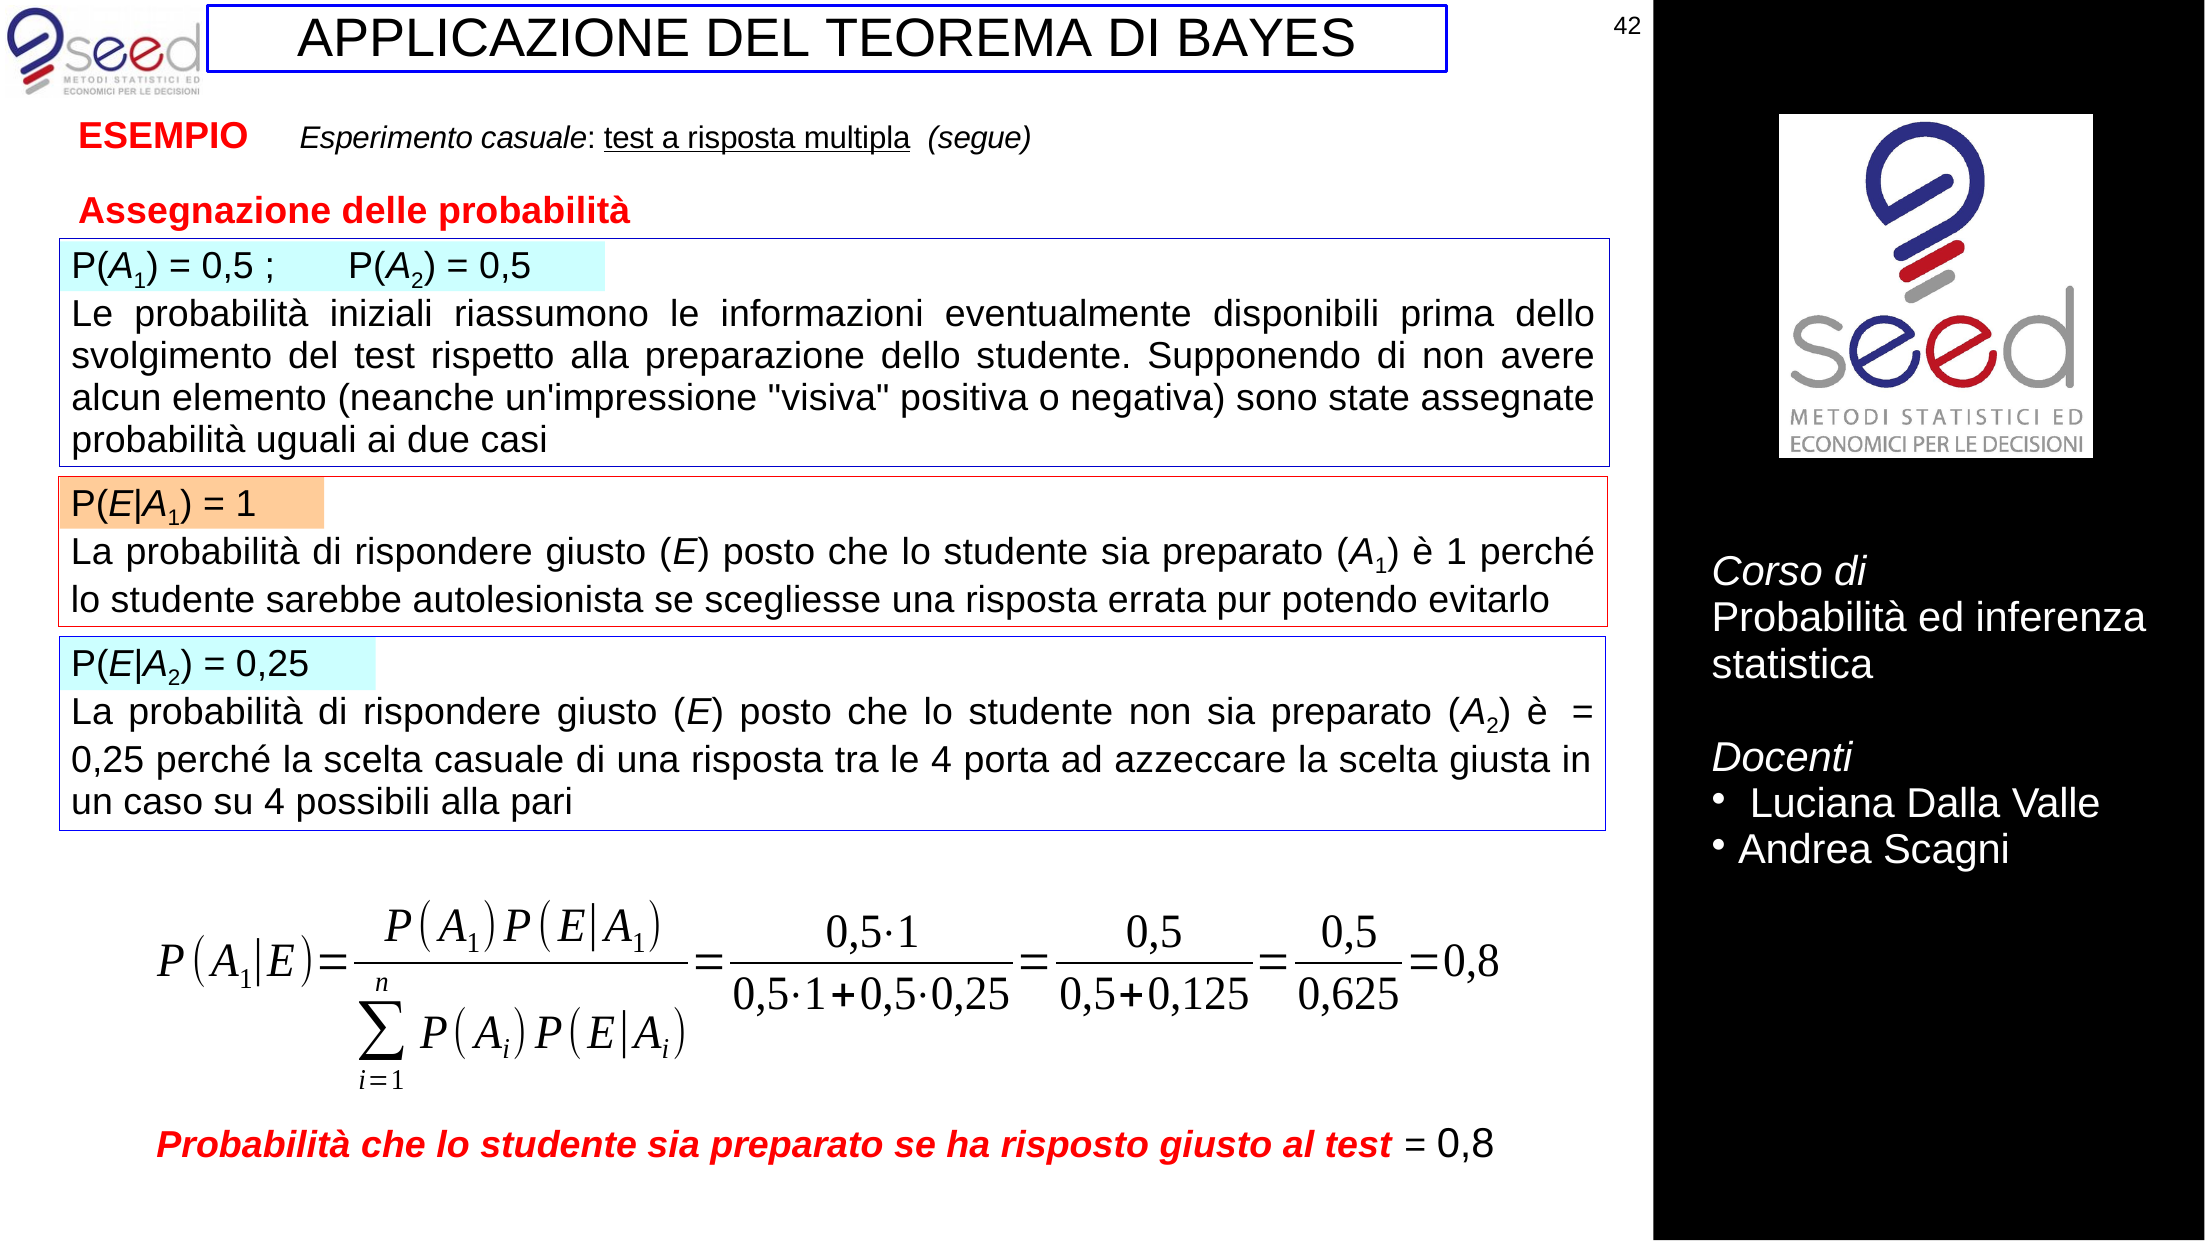

APPLICAZIONE DEL TEOREMA DI BAYES
ESEMPIO	Esperimento casuale: test a risposta multipla (segue)
Assegnazione delle probabilità
P(A1) = 0,5 ; P(A2) = 0,5
Le probabilità iniziali riassumono le informazioni eventualmente disponibili prima dello svolgimento del test rispetto alla preparazione dello studente. Supponendo di non avere alcun elemento (neanche un'impressione "visiva" positiva o negativa) sono state assegnate probabilità uguali ai due casi
P(E|A1) = 1
La probabilità di rispondere giusto (E) posto che lo studente sia preparato (A1) è 1 perché lo studente sarebbe autolesionista se scegliesse una risposta errata pur potendo evitarlo
P(E|A2) = 0,25
La probabilità di rispondere giusto (E) posto che lo studente non sia preparato (A2) è = 0,25 perché la scelta casuale di una risposta tra le 4 porta ad azzeccare la scelta giusta in un caso su 4 possibili alla pari
Probabilità che lo studente sia preparato se ha risposto giusto al test = 0,8